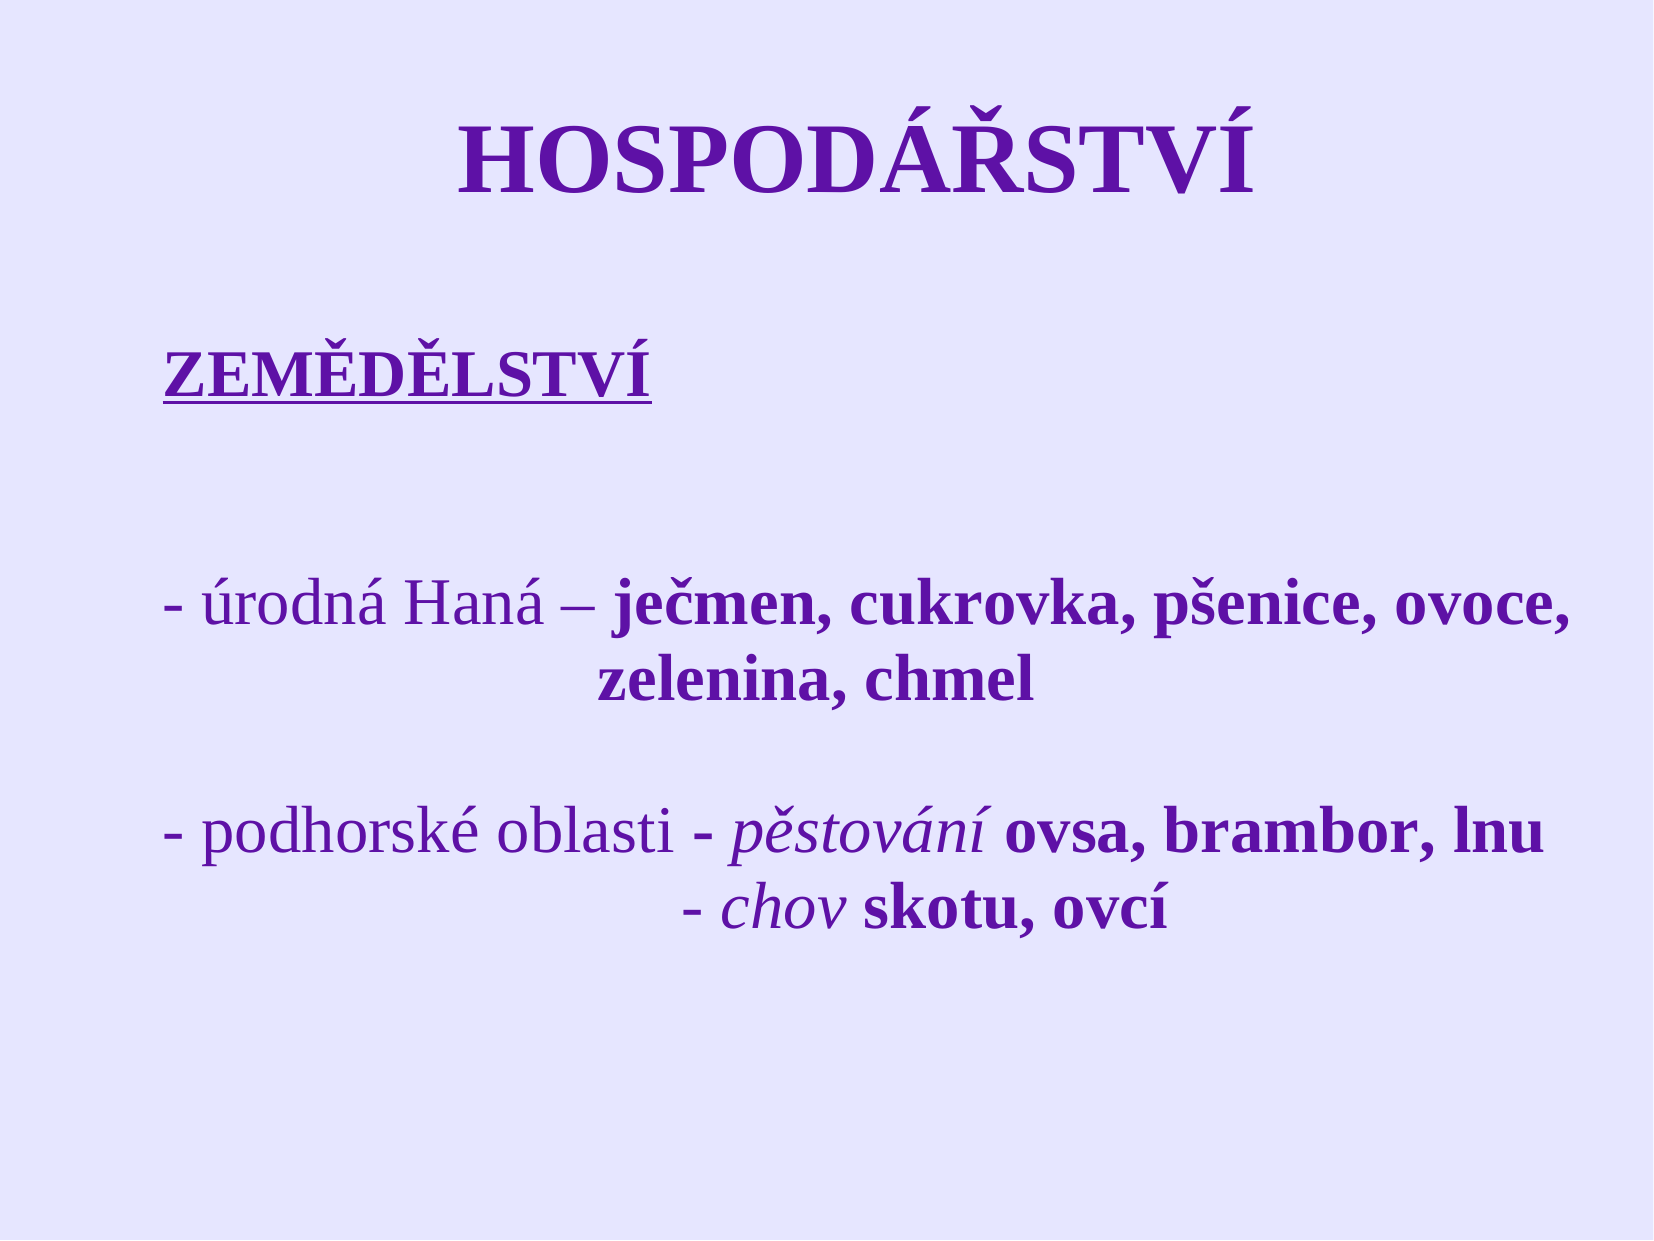

HOSPODÁŘSTVÍ
ZEMĚDĚLSTVÍ
- úrodná Haná – ječmen, cukrovka, pšenice, ovoce,
 zelenina, chmel
- podhorské oblasti - pěstování ovsa, brambor, lnu
 - chov skotu, ovcí